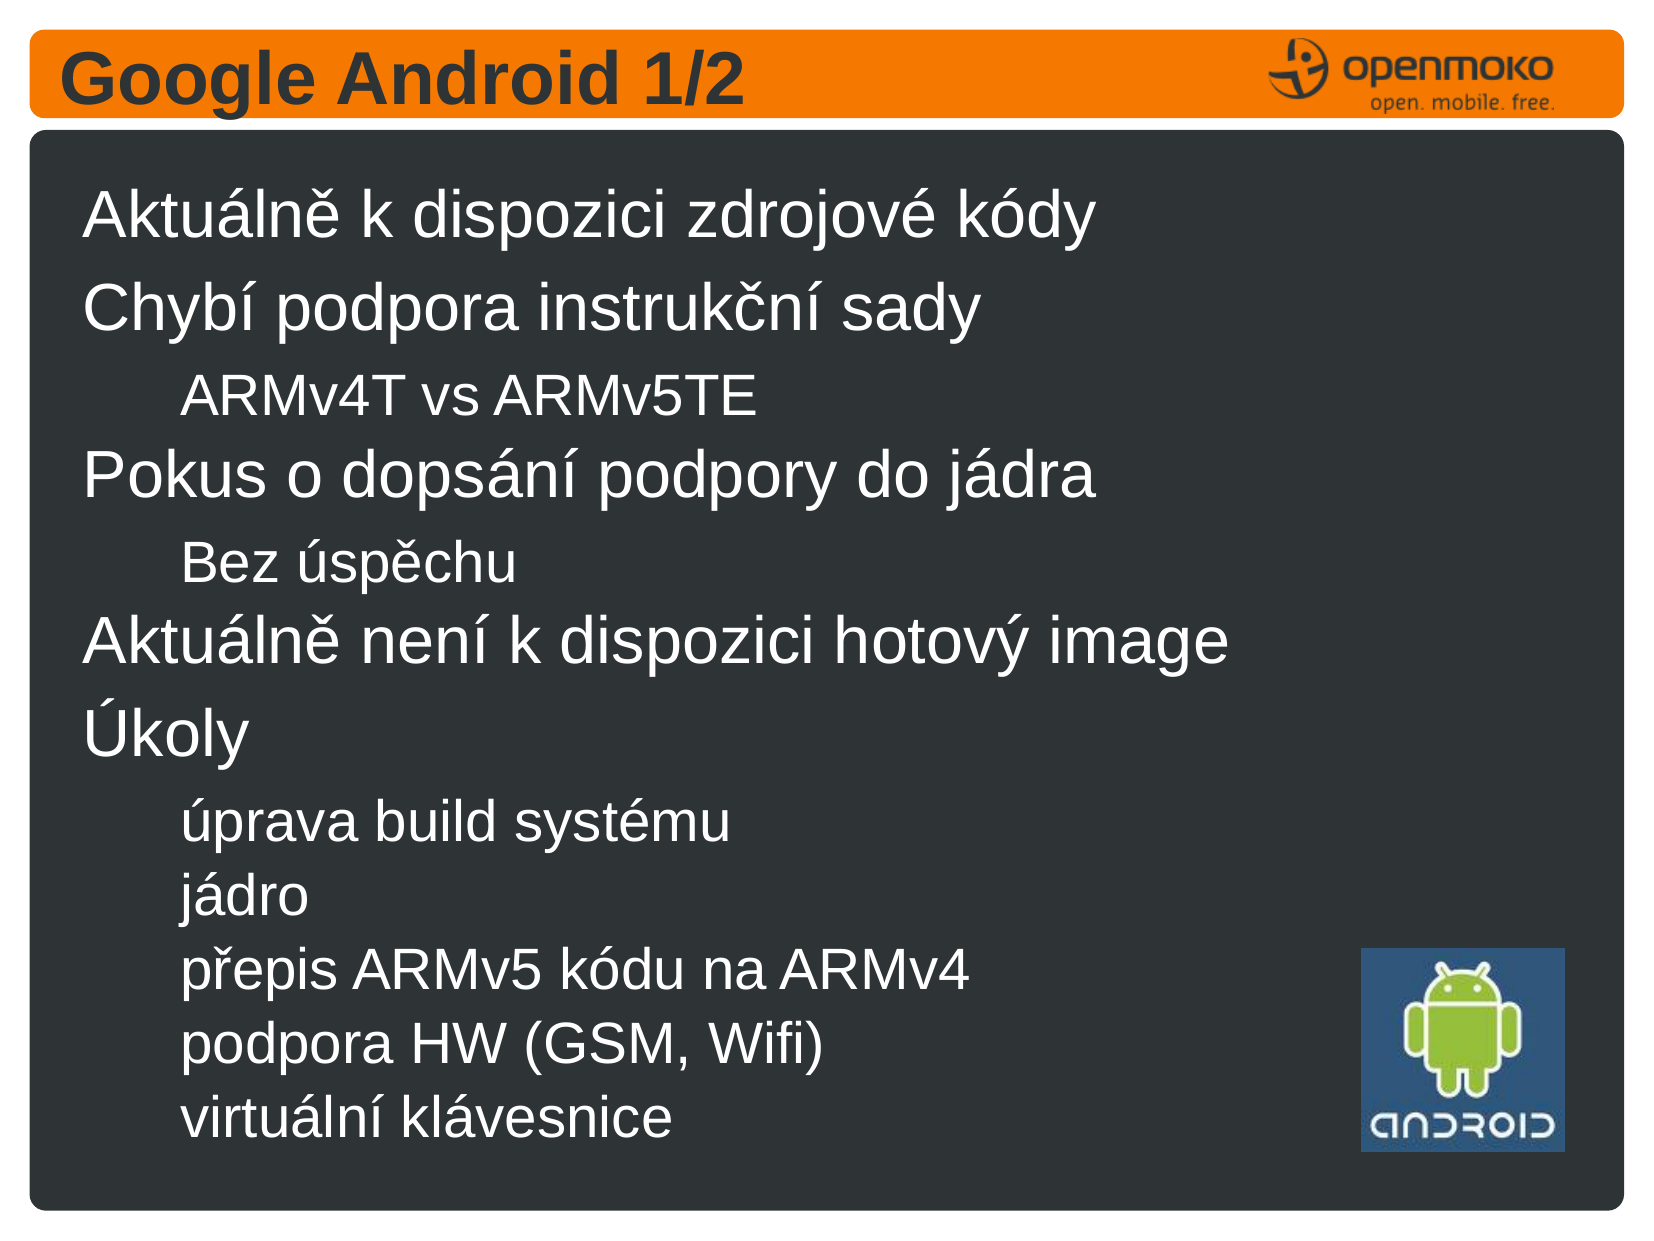

# Google Android 1/2
Aktuálně k dispozici zdrojové kódy
Chybí podpora instrukční sady
ARMv4T vs ARMv5TE
Pokus o dopsání podpory do jádra
Bez úspěchu
Aktuálně není k dispozici hotový image
Úkoly
úprava build systému
jádro
přepis ARMv5 kódu na ARMv4
podpora HW (GSM, Wifi)
virtuální klávesnice